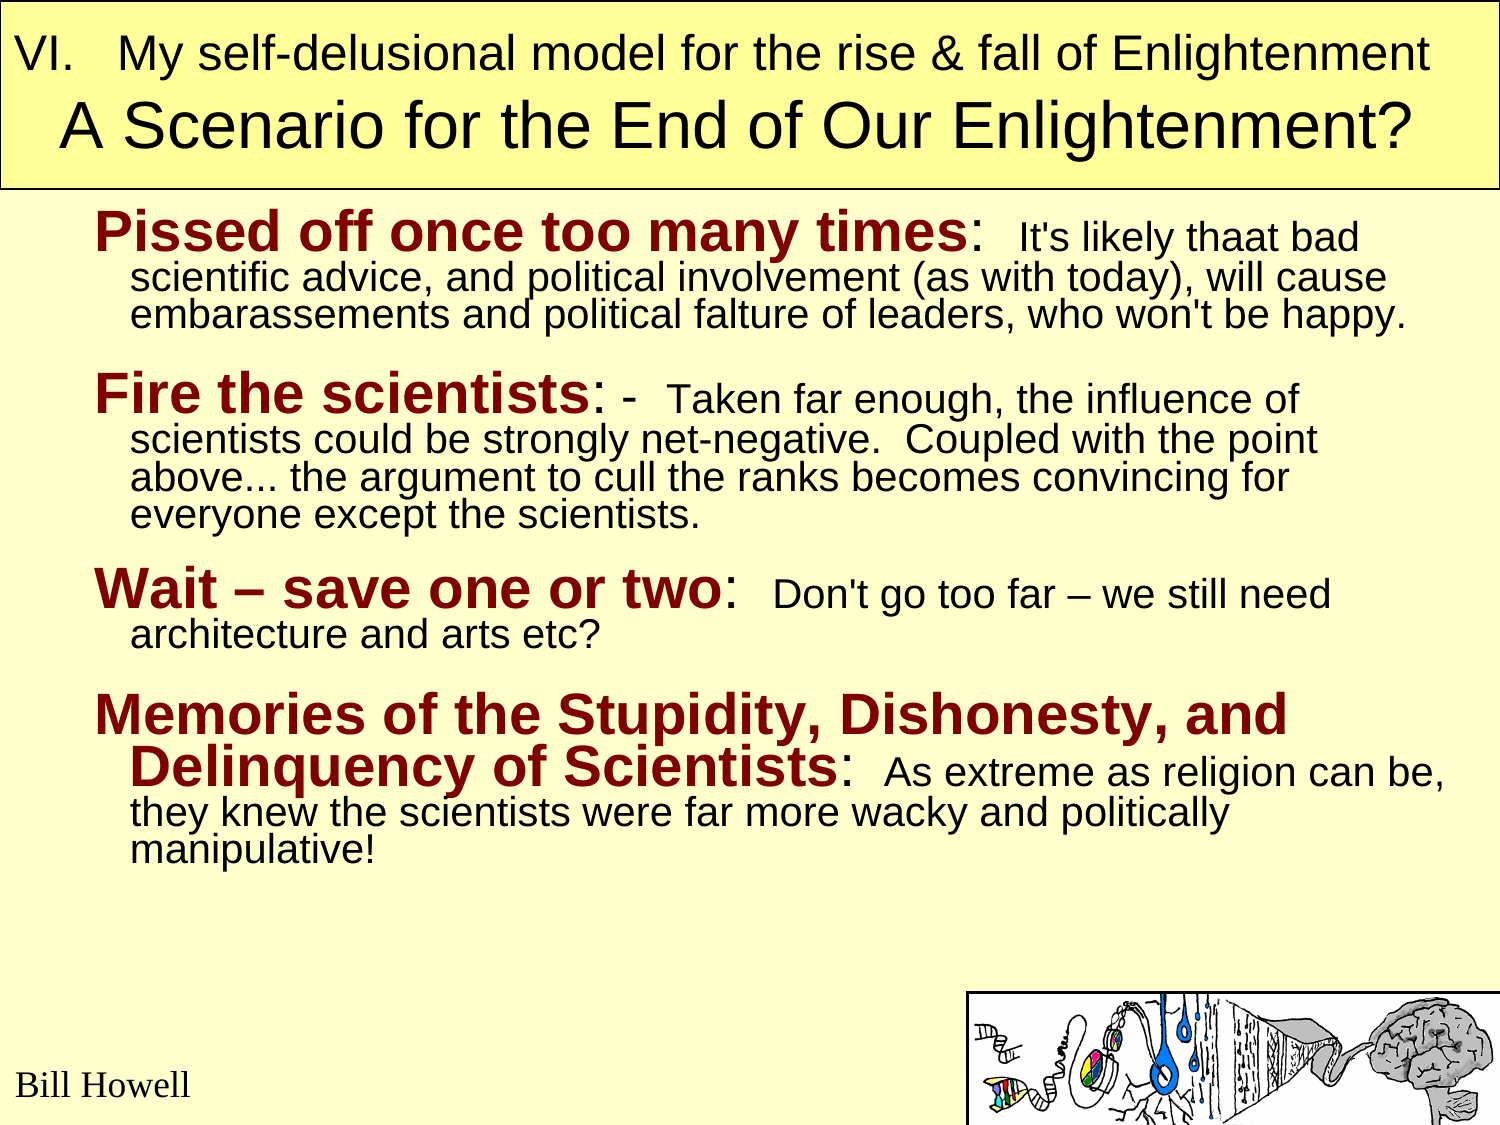

# VI. My self-delusional model for the rise & fall of Enlightenment A Scenario for the End of Our Enlightenment?
Pissed off once too many times: It's likely thaat bad scientific advice, and political involvement (as with today), will cause embarassements and political falture of leaders, who won't be happy.
Fire the scientists: - Taken far enough, the influence of scientists could be strongly net-negative. Coupled with the point above... the argument to cull the ranks becomes convincing for everyone except the scientists.
Wait – save one or two: Don't go too far – we still need architecture and arts etc?
Memories of the Stupidity, Dishonesty, and Delinquency of Scientists: As extreme as religion can be, they knew the scientists were far more wacky and politically manipulative!
Bill Howell